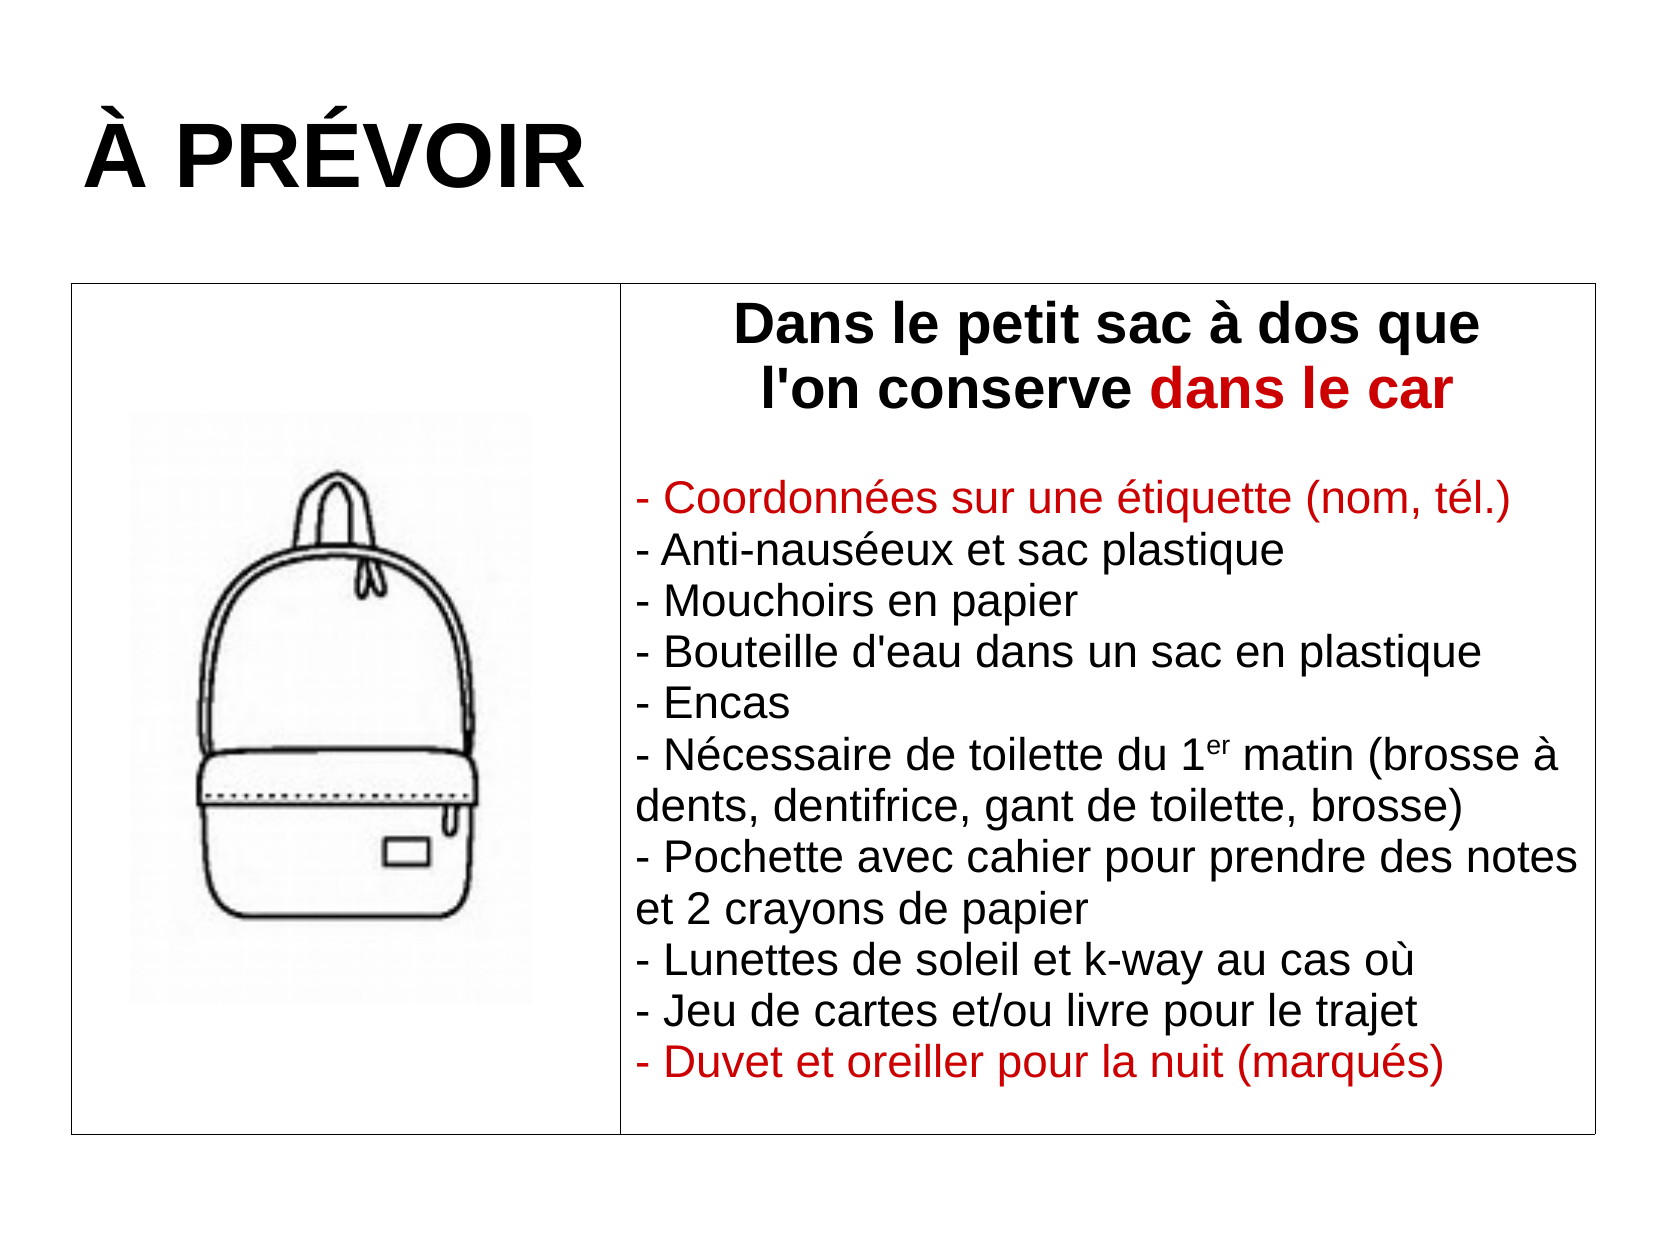

# À PRÉVOIR
| | Dans le petit sac à dos que l'on conserve dans le car - Coordonnées sur une étiquette (nom, tél.) - Anti-nauséeux et sac plastique - Mouchoirs en papier - Bouteille d'eau dans un sac en plastique - Encas - Nécessaire de toilette du 1er matin (brosse à dents, dentifrice, gant de toilette, brosse) - Pochette avec cahier pour prendre des notes et 2 crayons de papier - Lunettes de soleil et k-way au cas où - Jeu de cartes et/ou livre pour le trajet - Duvet et oreiller pour la nuit (marqués) |
| --- | --- |